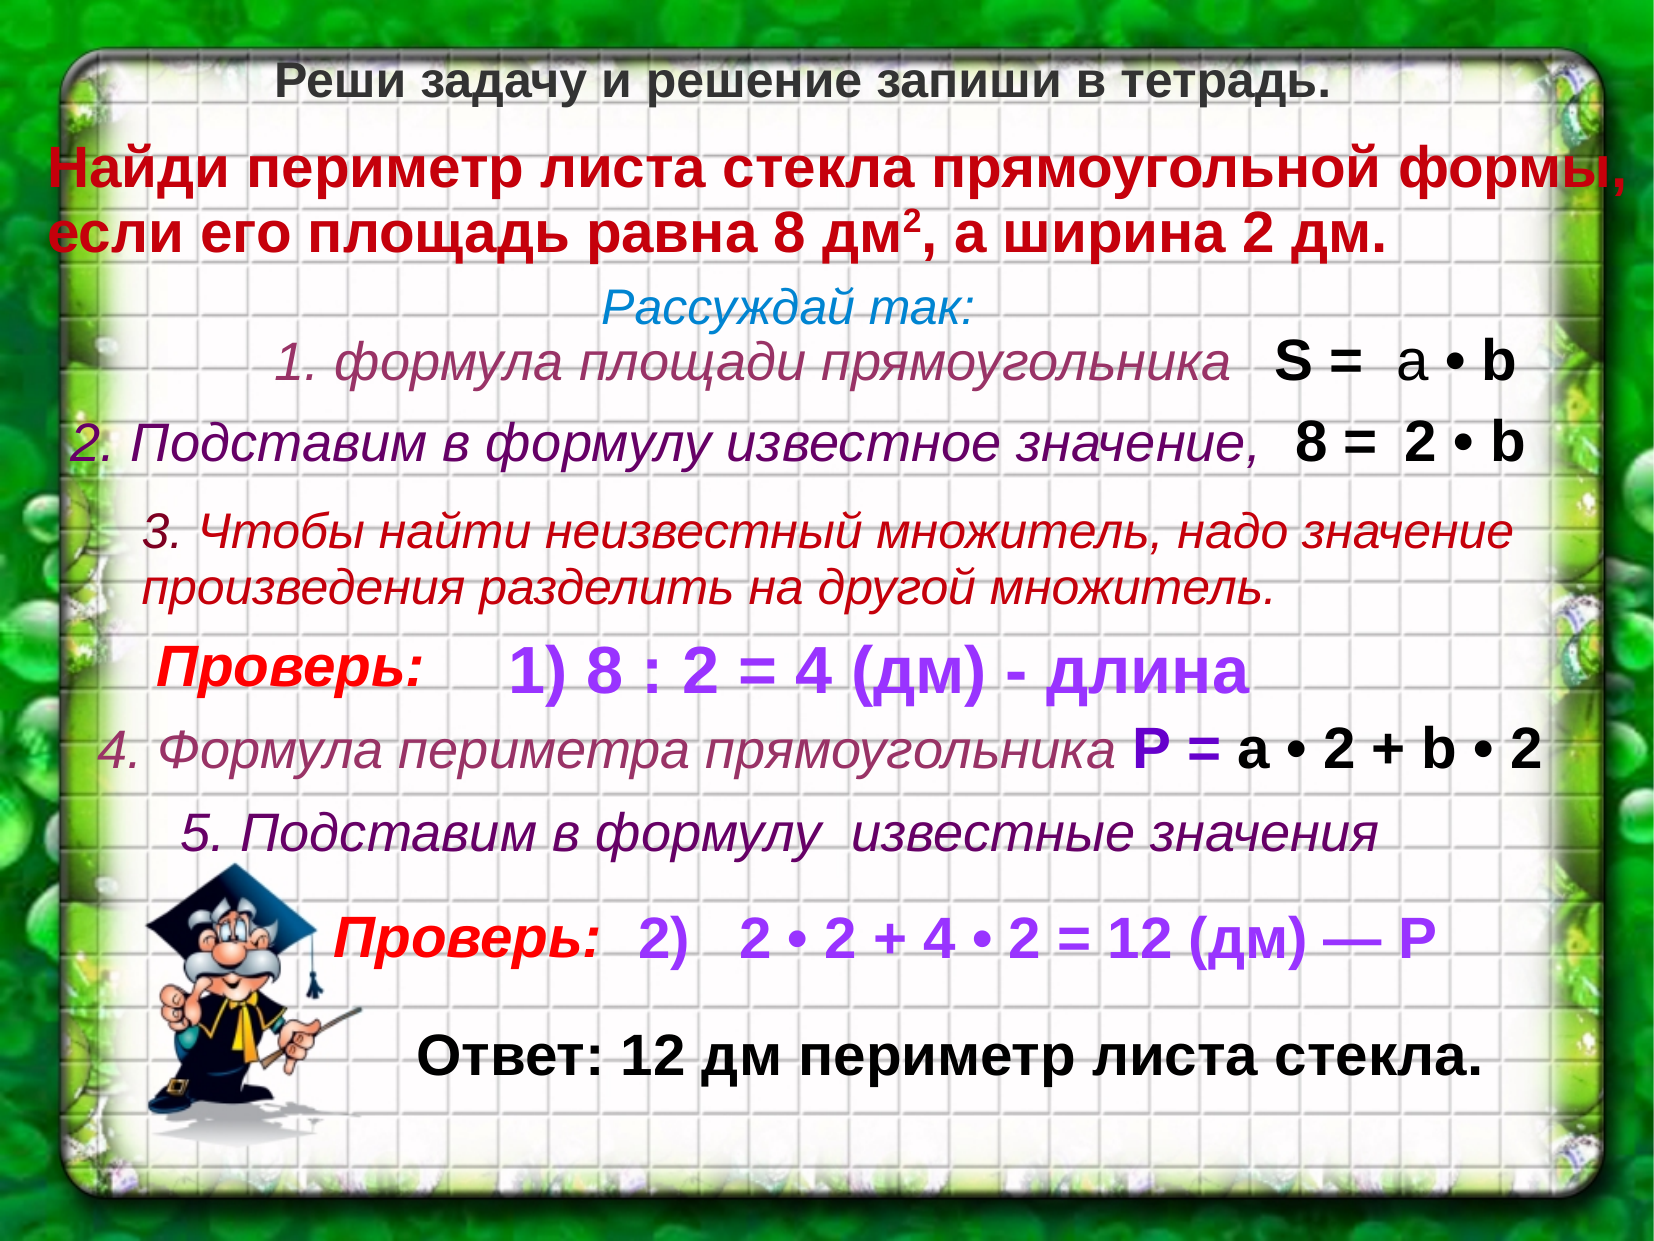

# Реши задачу и решение запиши в тетрадь.
Найди периметр листа стекла прямоугольной формы, если его площадь равна 8 дм2, а ширина 2 дм.
Рассуждай так:
1. формула площади прямоугольника S = a • b
2. Подставим в формулу известное значение, 8 = 2 • b
3. Чтобы найти неизвестный множитель, надо значение произведения разделить на другой множитель.
Проверь:
 1) 8 : 2 = 4 (дм) - длина
4. Формула периметра прямоугольника Р = a • 2 + b • 2
5. Подставим в формулу известные значения
Проверь:
2) 2 • 2 + 4 • 2 = 12 (дм) — P
Ответ: 12 дм периметр листа стекла.